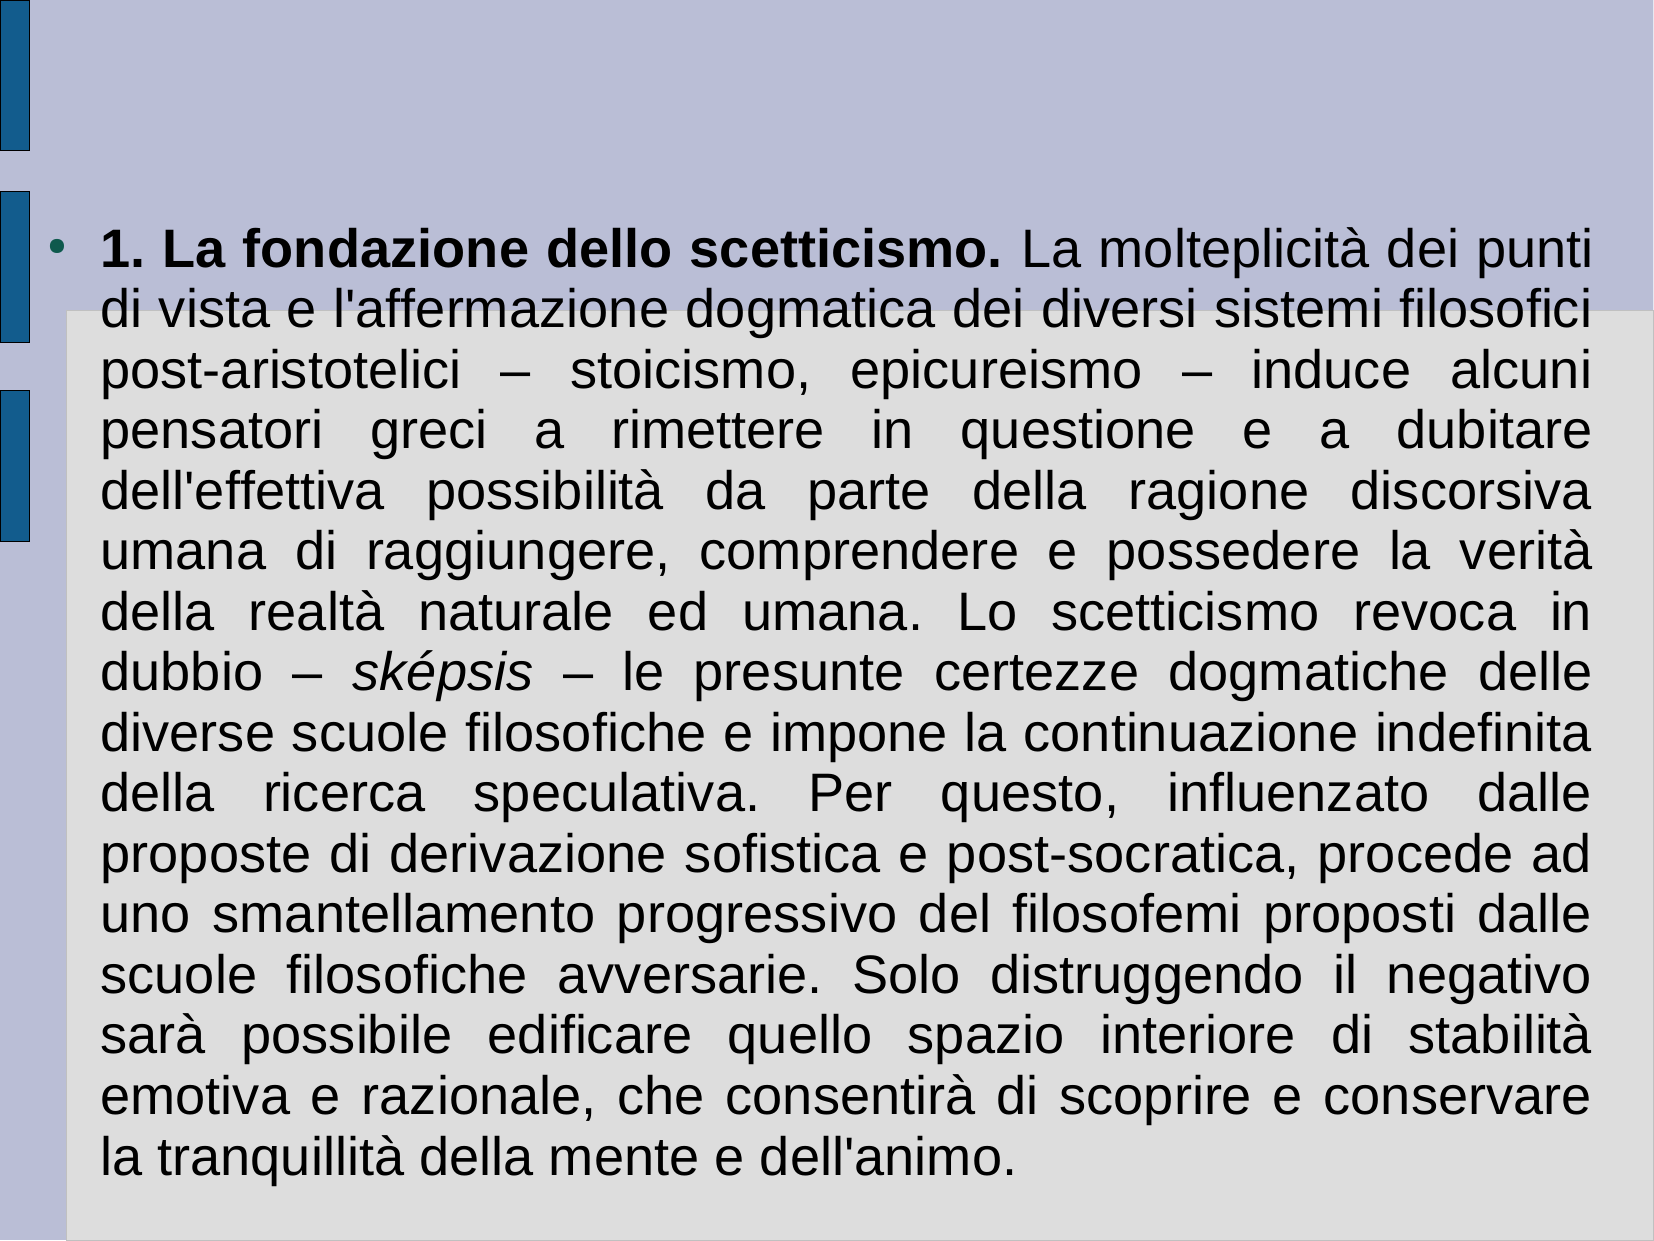

#
1. La fondazione dello scetticismo. La molteplicità dei punti di vista e l'affermazione dogmatica dei diversi sistemi filosofici post-aristotelici – stoicismo, epicureismo – induce alcuni pensatori greci a rimettere in questione e a dubitare dell'effettiva possibilità da parte della ragione discorsiva umana di raggiungere, comprendere e possedere la verità della realtà naturale ed umana. Lo scetticismo revoca in dubbio – sképsis – le presunte certezze dogmatiche delle diverse scuole filosofiche e impone la continuazione indefinita della ricerca speculativa. Per questo, influenzato dalle proposte di derivazione sofistica e post-socratica, procede ad uno smantellamento progressivo del filosofemi proposti dalle scuole filosofiche avversarie. Solo distruggendo il negativo sarà possibile edificare quello spazio interiore di stabilità emotiva e razionale, che consentirà di scoprire e conservare la tranquillità della mente e dell'animo.